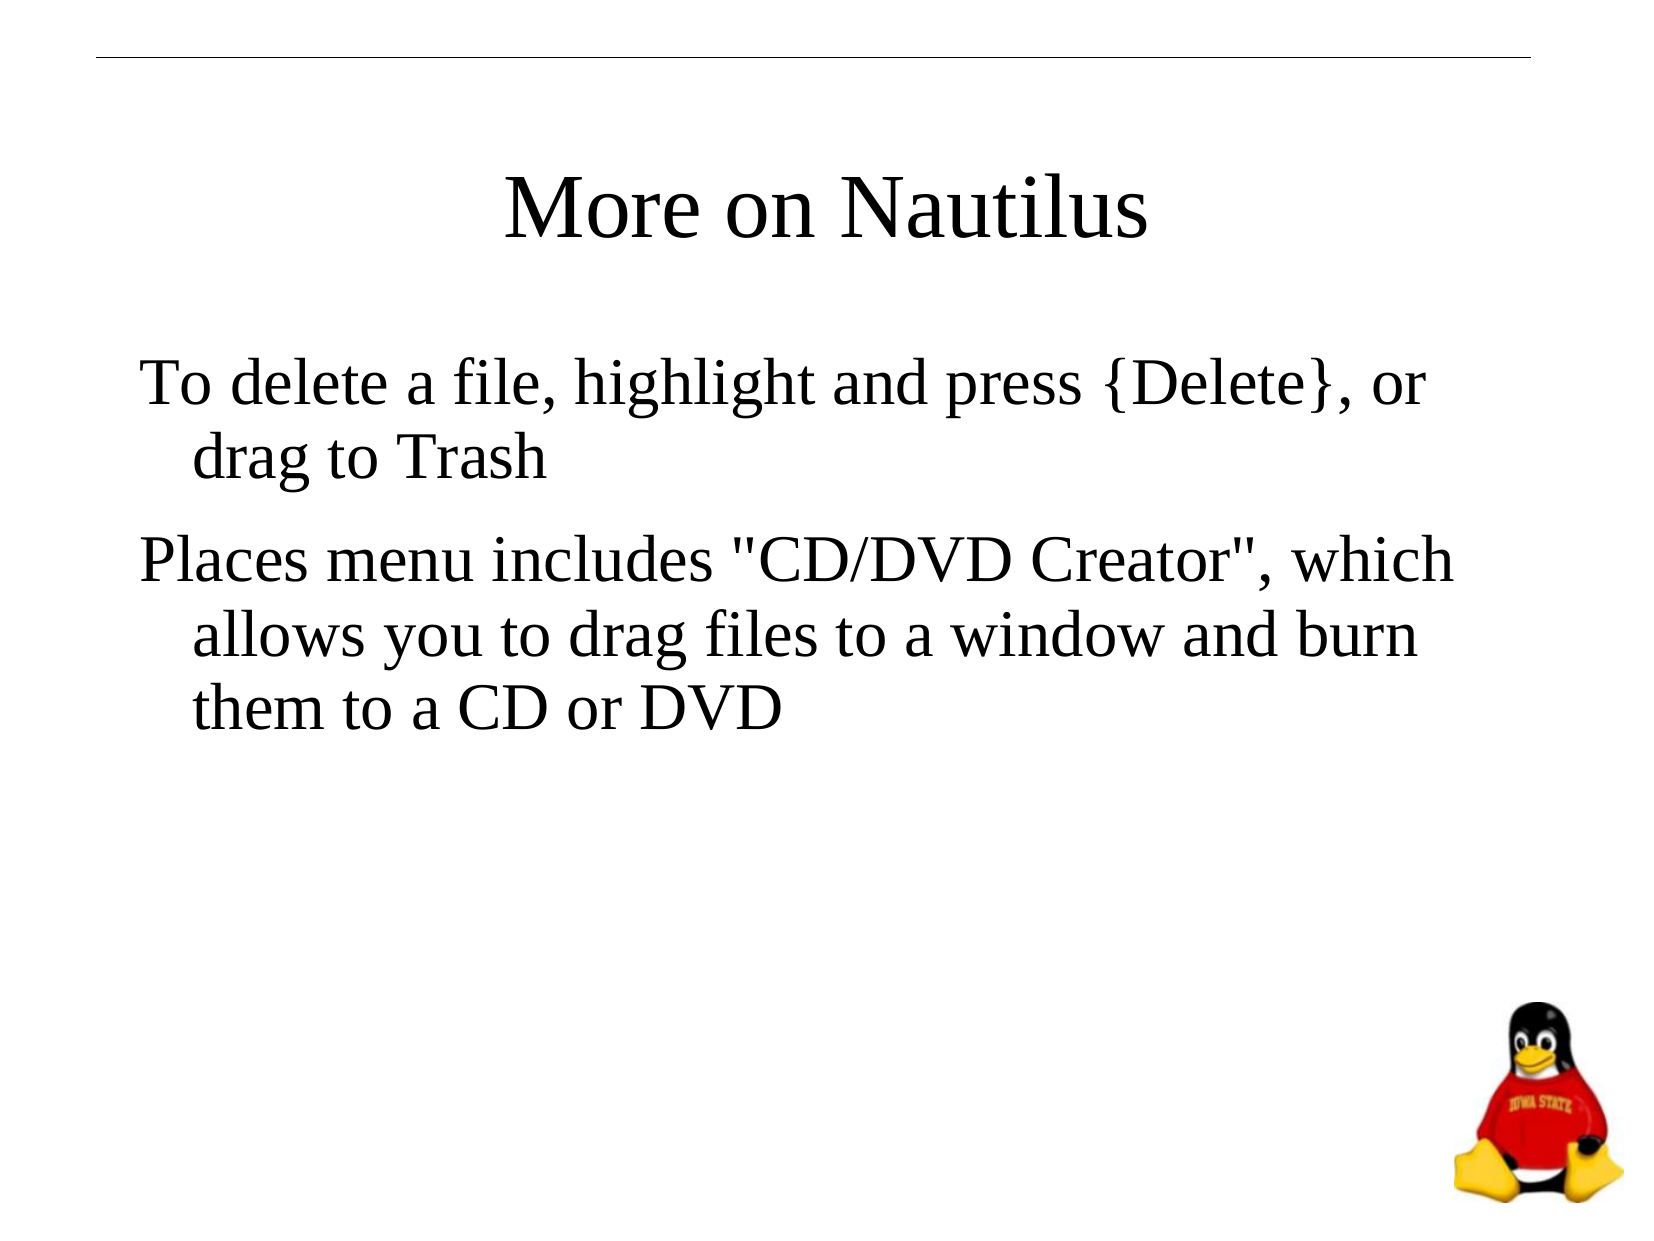

# More on Nautilus
To delete a file, highlight and press {Delete}, or drag to Trash
Places menu includes "CD/DVD Creator", which allows you to drag files to a window and burn them to a CD or DVD